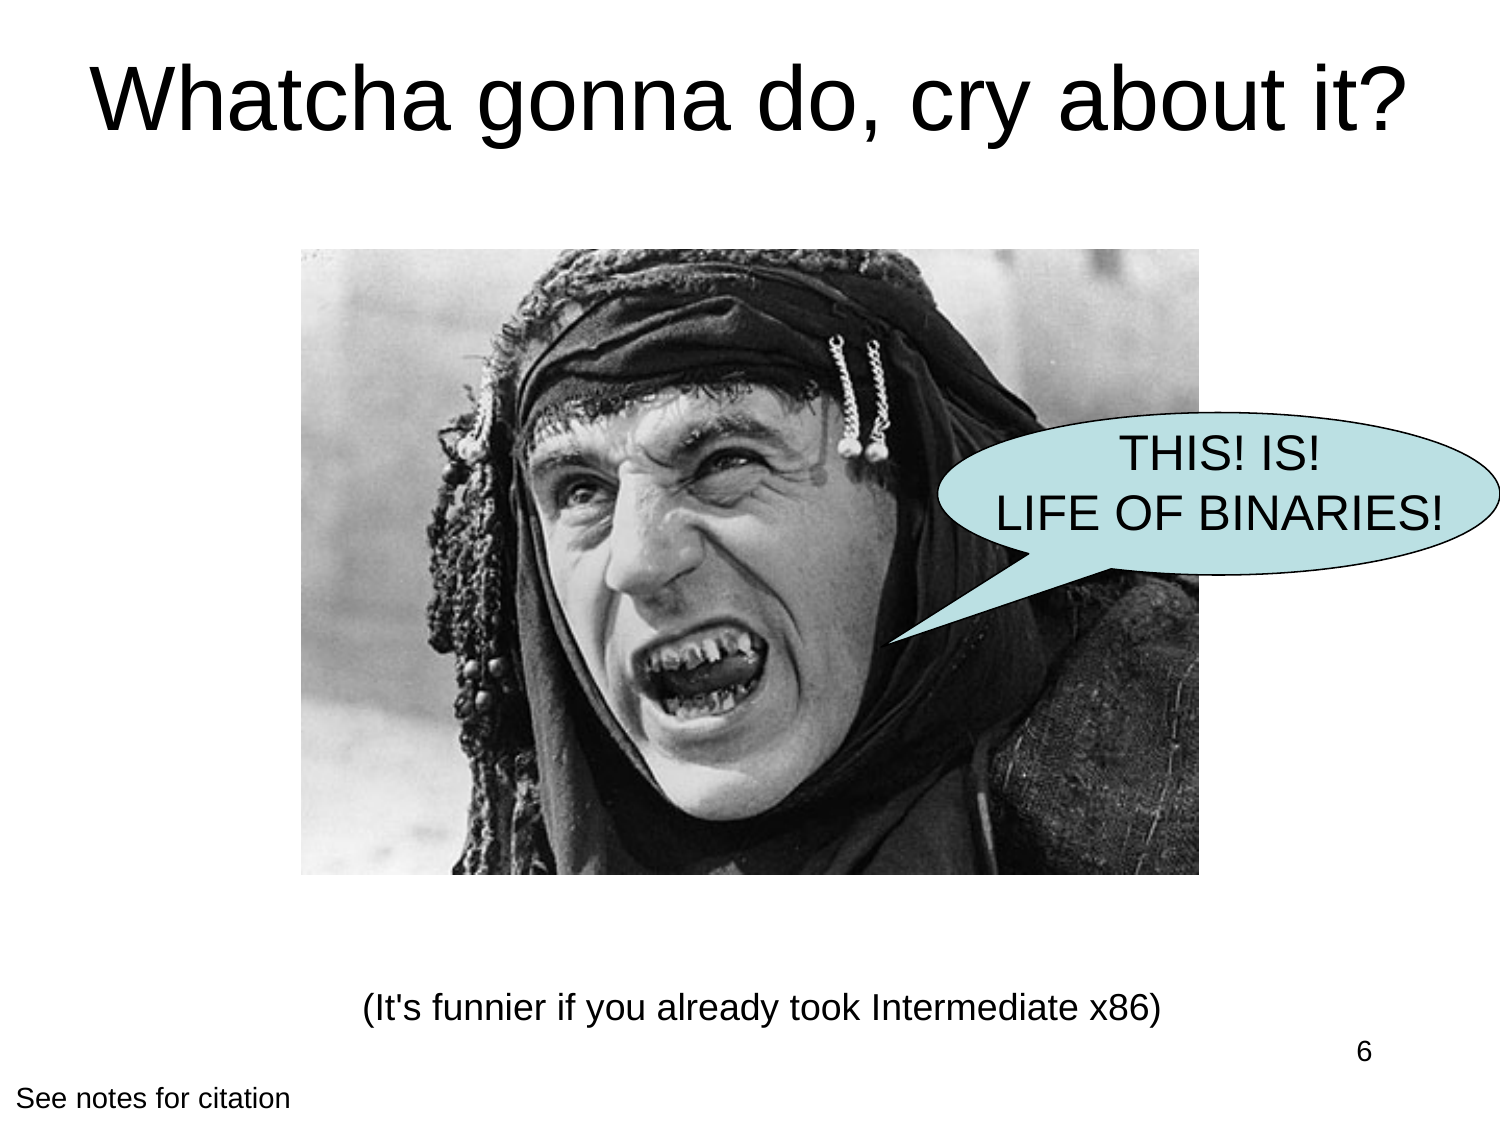

# Whatcha gonna do, cry about it?
THIS! IS!
LIFE OF BINARIES!
(It's funnier if you already took Intermediate x86)
2
See notes for citation